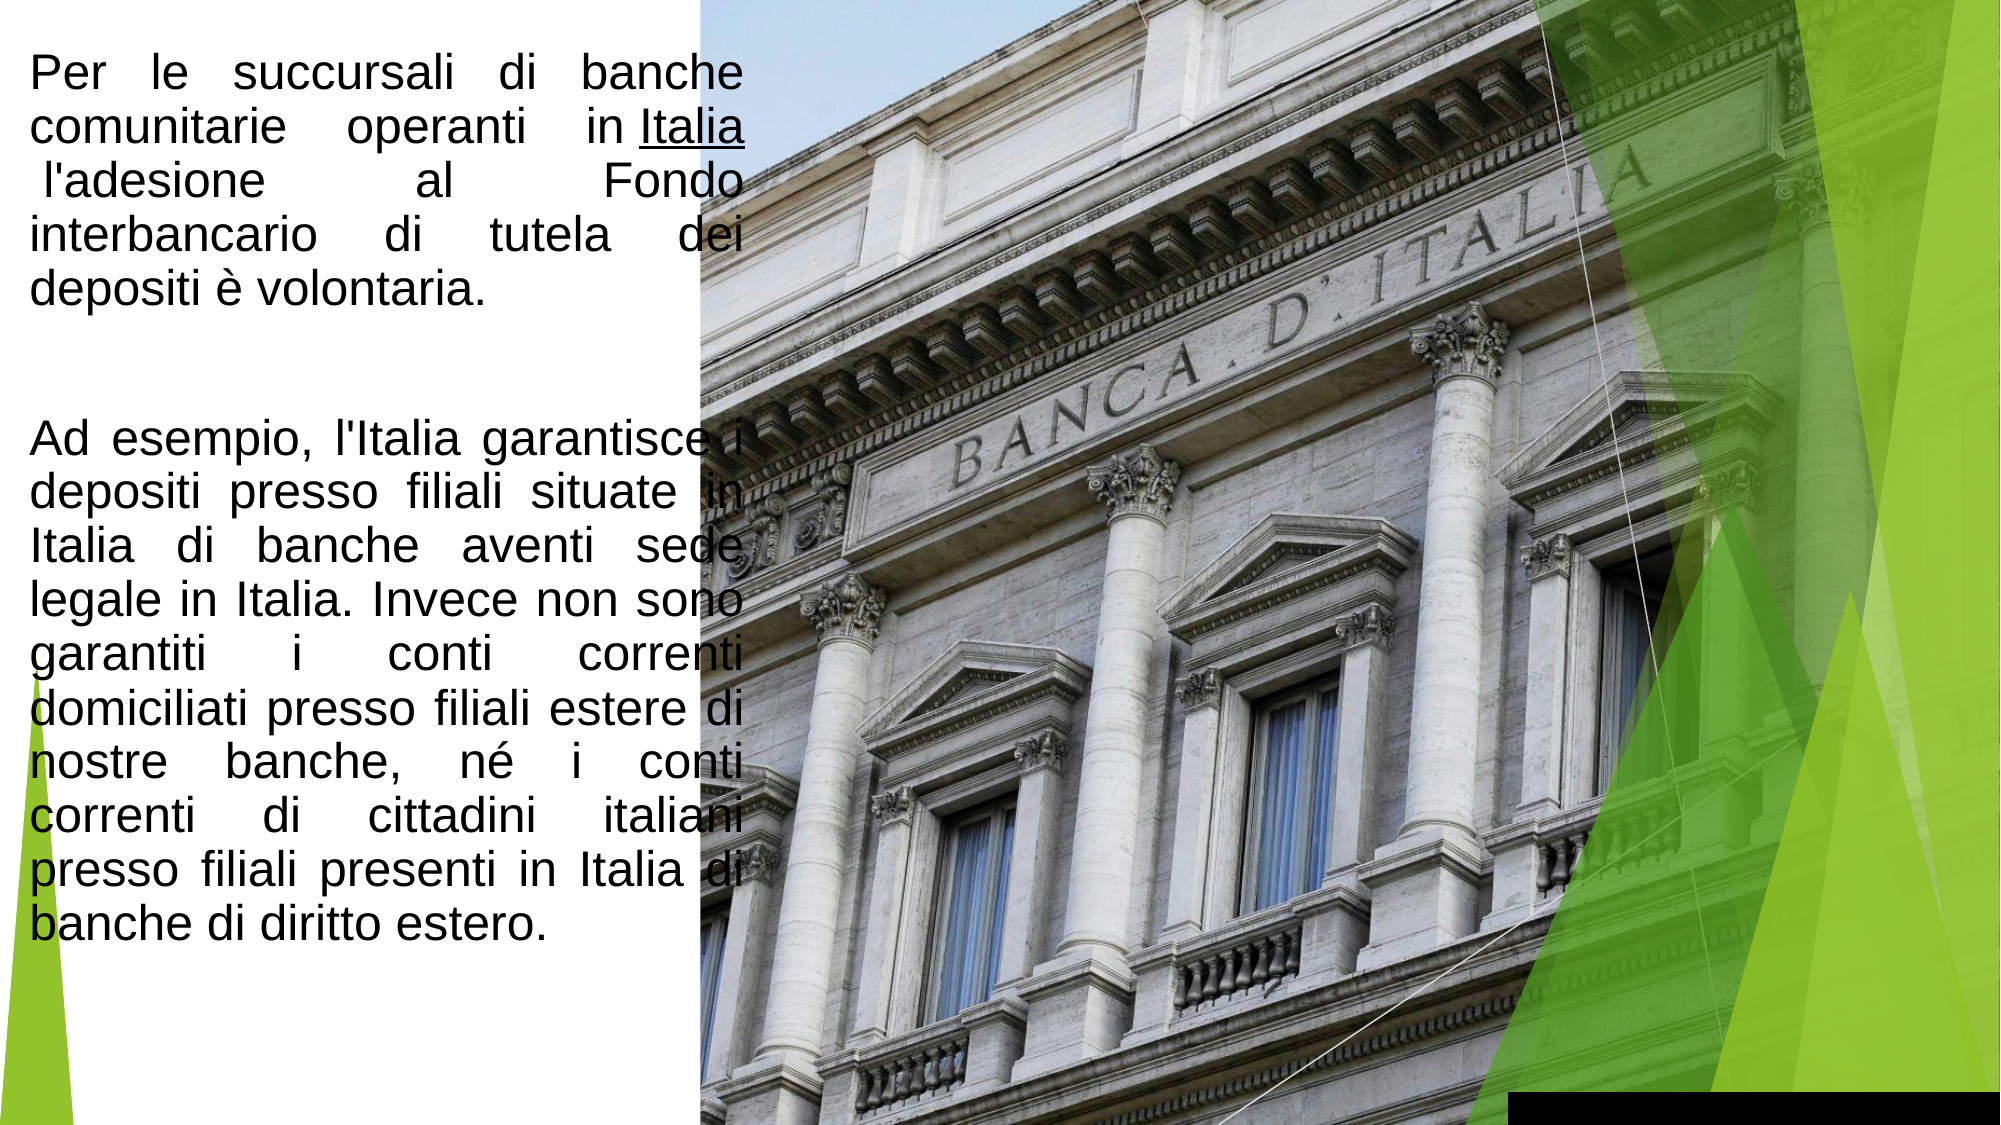

Per le succursali di banche comunitarie operanti in Italia l'adesione al Fondo interbancario di tutela dei depositi è volontaria.
Ad esempio, l'Italia garantisce i depositi presso filiali situate in Italia di banche aventi sede legale in Italia. Invece non sono garantiti i conti correnti domiciliati presso filiali estere di nostre banche, né i conti correnti di cittadini italiani presso filiali presenti in Italia di banche di diritto estero.
Questa foto di Autore sconosciuto è concesso in licenza da CC BY-ND